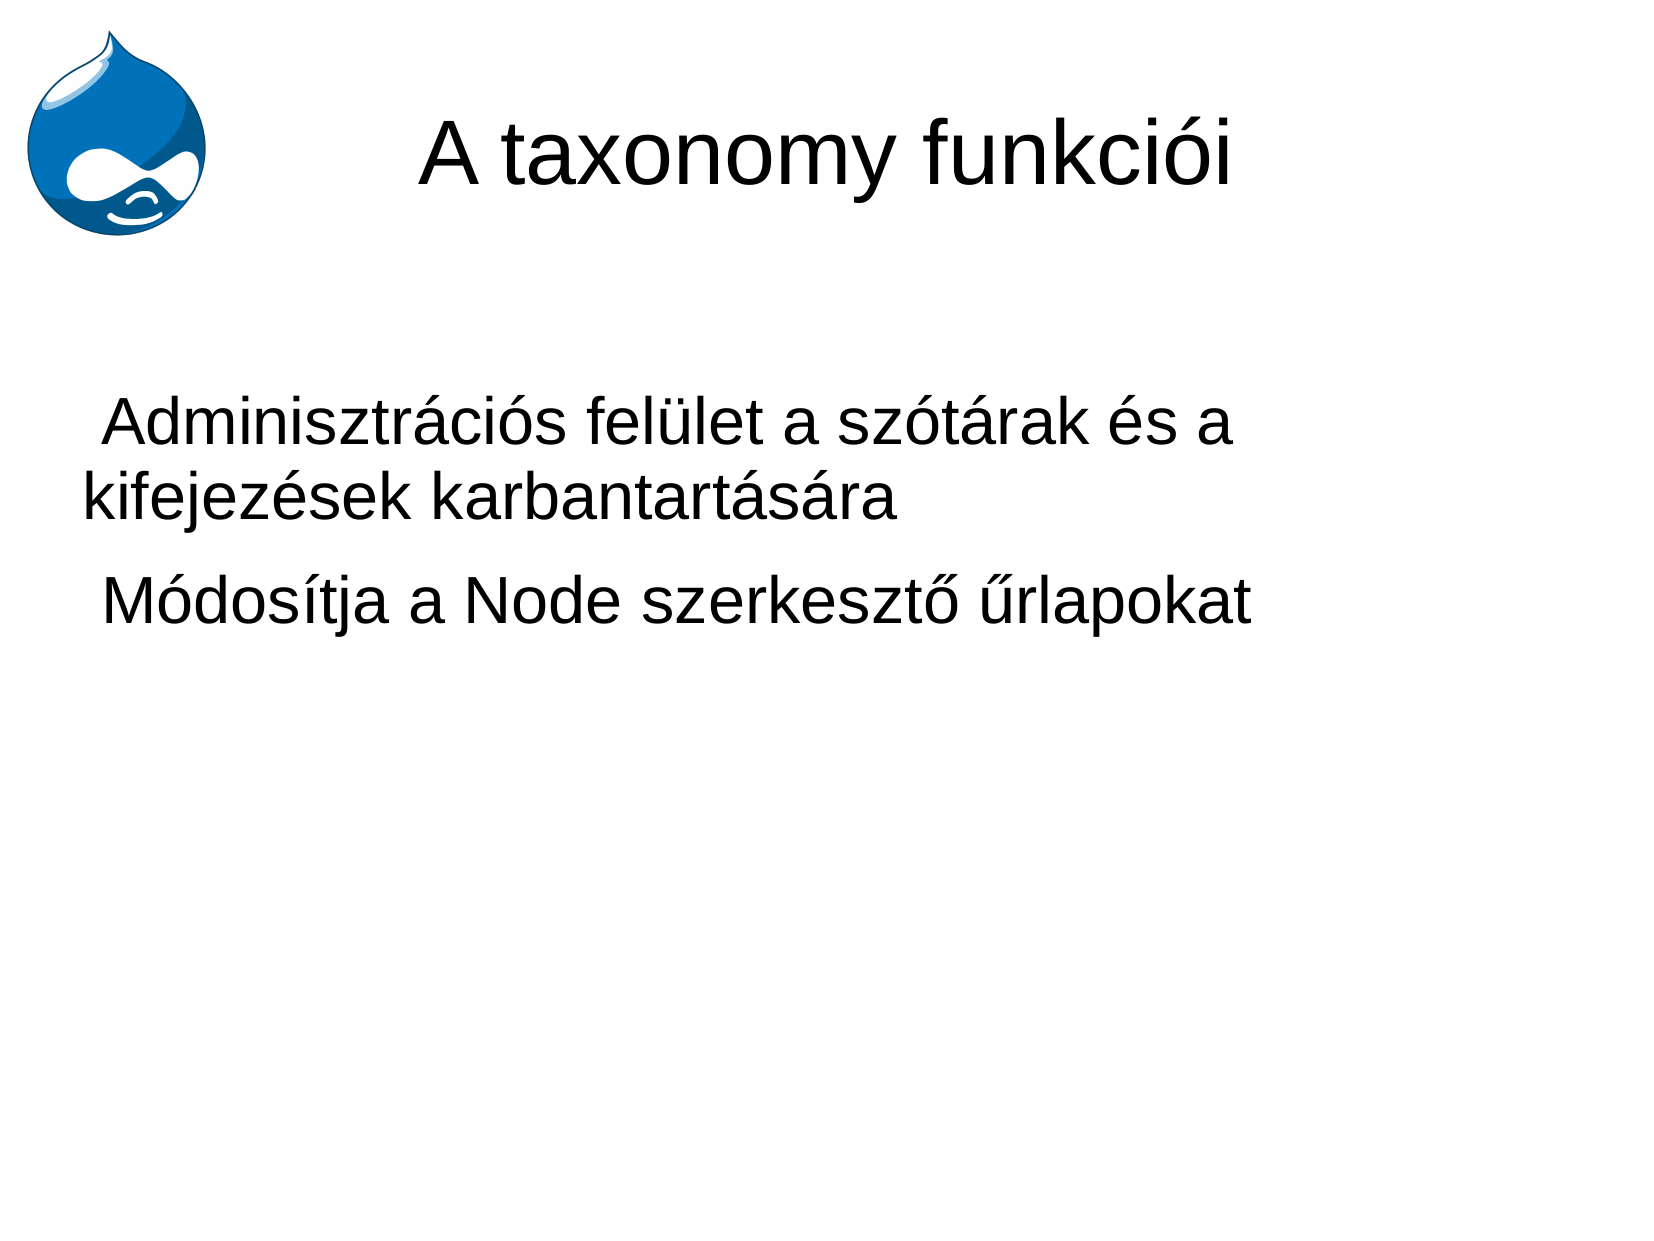

# A taxonomy funkciói
 Adminisztrációs felület a szótárak és a kifejezések karbantartására
 Módosítja a Node szerkesztő űrlapokat